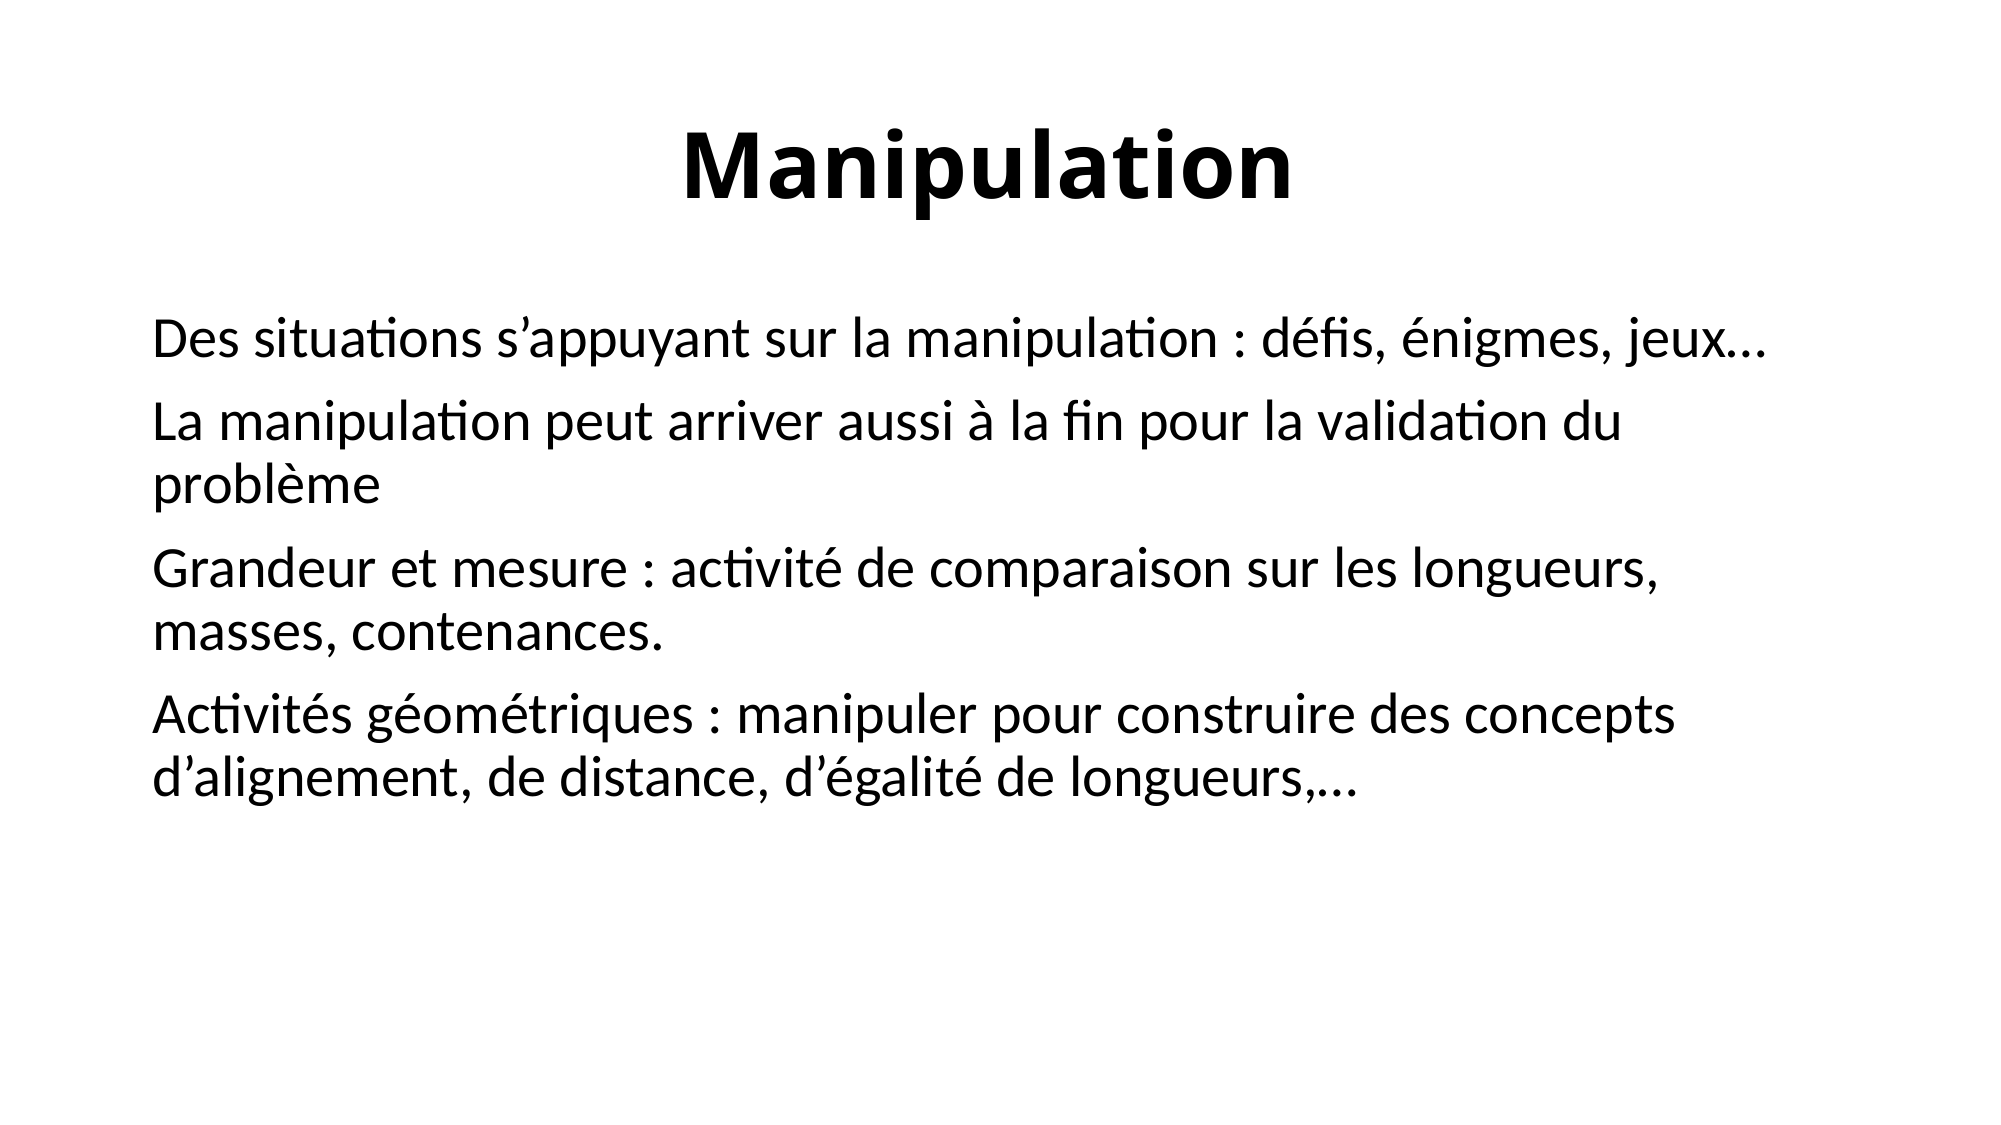

# Manipulation
Des situations s’appuyant sur la manipulation : défis, énigmes, jeux…
La manipulation peut arriver aussi à la fin pour la validation du problème
Grandeur et mesure : activité de comparaison sur les longueurs, masses, contenances.
Activités géométriques : manipuler pour construire des concepts d’alignement, de distance, d’égalité de longueurs,…